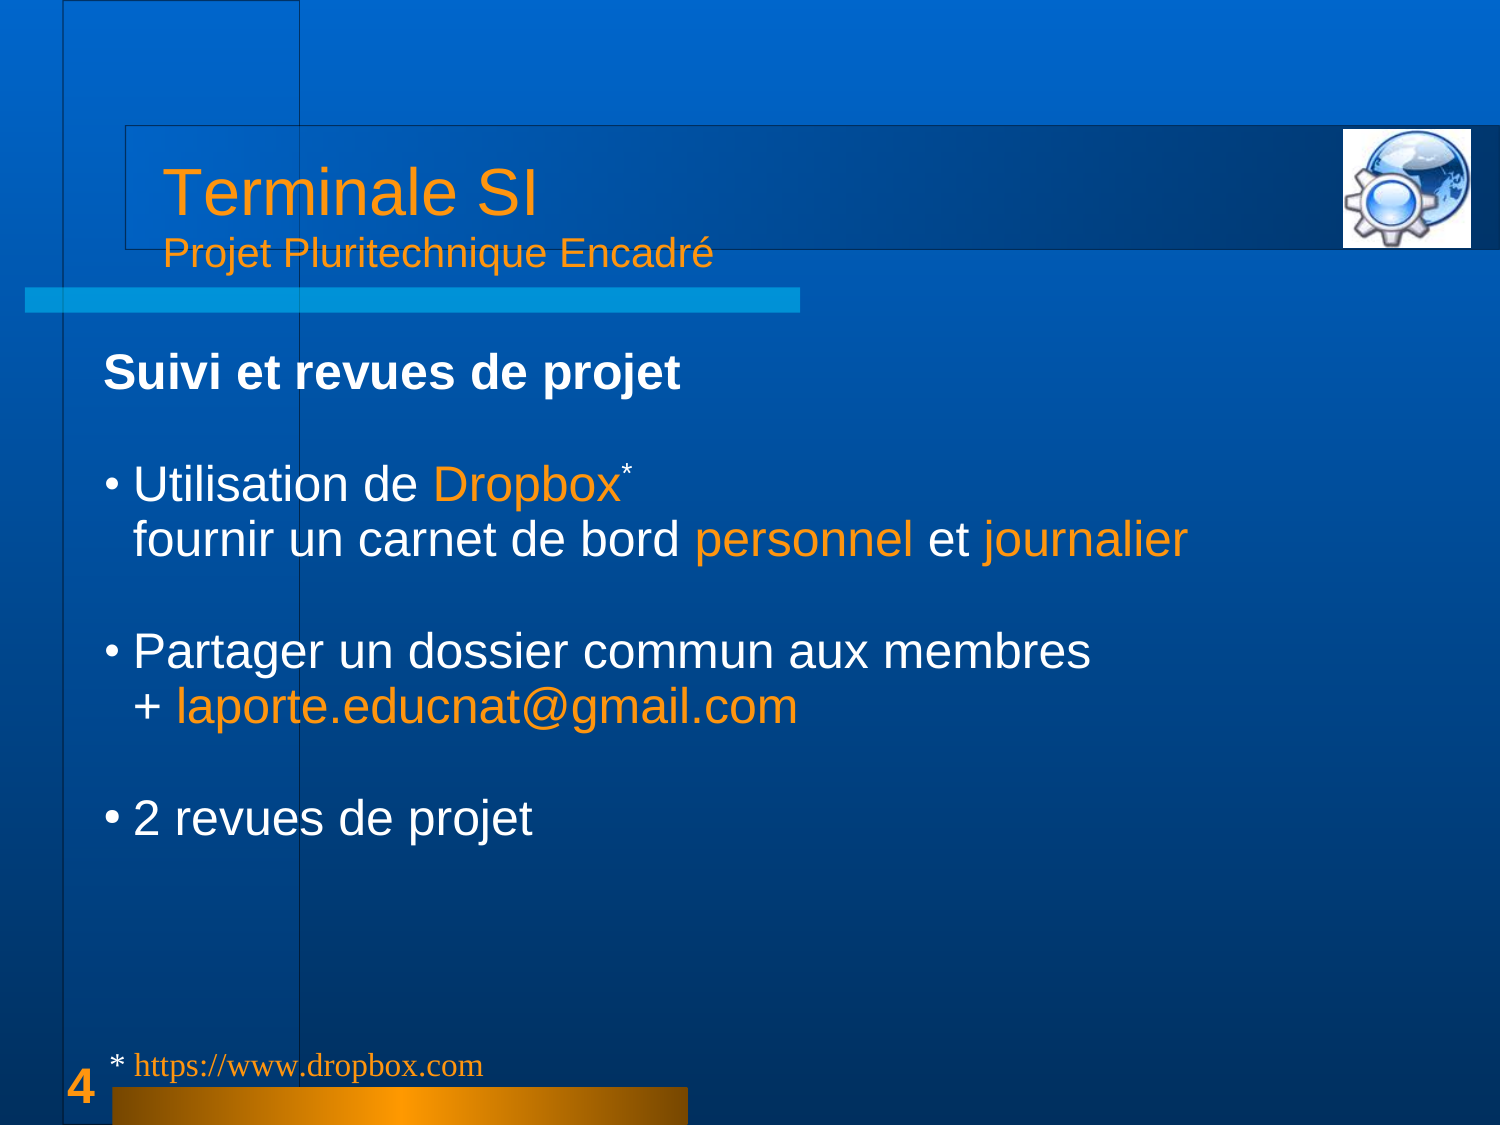

Suivi et revues de projet
Utilisation de Dropbox*
fournir un carnet de bord personnel et journalier
Partager un dossier commun aux membres
+ laporte.educnat@gmail.com
2 revues de projet
* https://www.dropbox.com